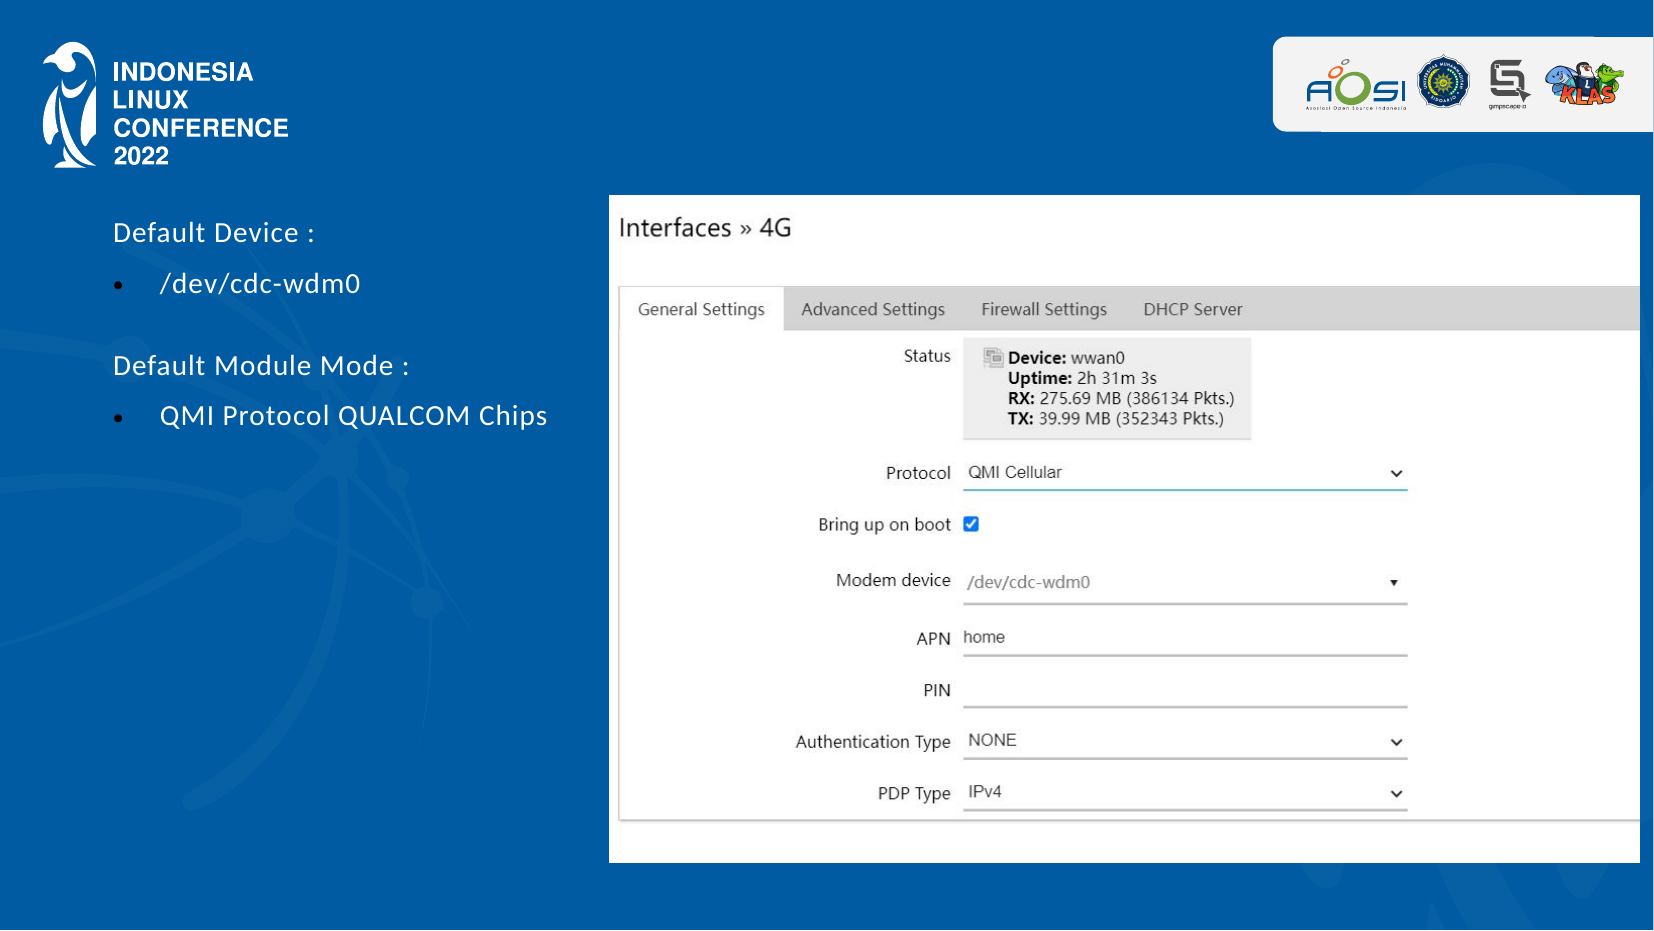

Default Device :
/dev/cdc-wdm0
Default Module Mode :
QMI Protocol QUALCOM Chips